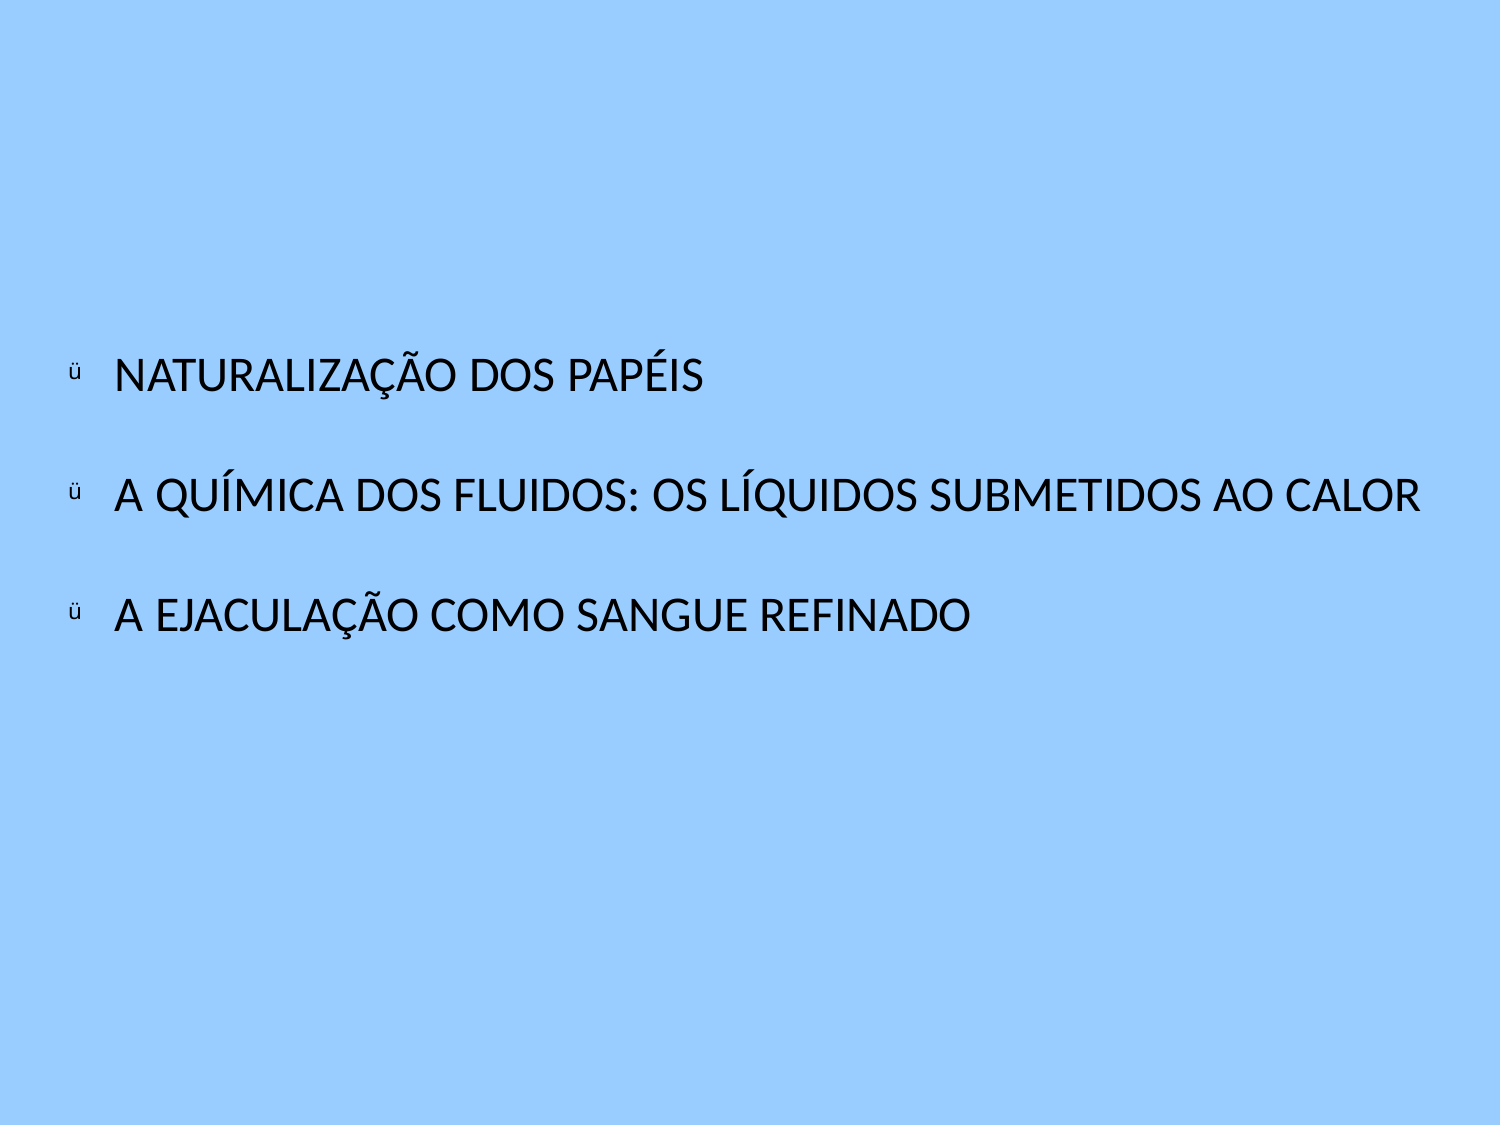

NATURALIZAÇÃO DOS PAPÉIS
A QUÍMICA DOS FLUIDOS: OS LÍQUIDOS SUBMETIDOS AO CALOR
A EJACULAÇÃO COMO SANGUE REFINADO